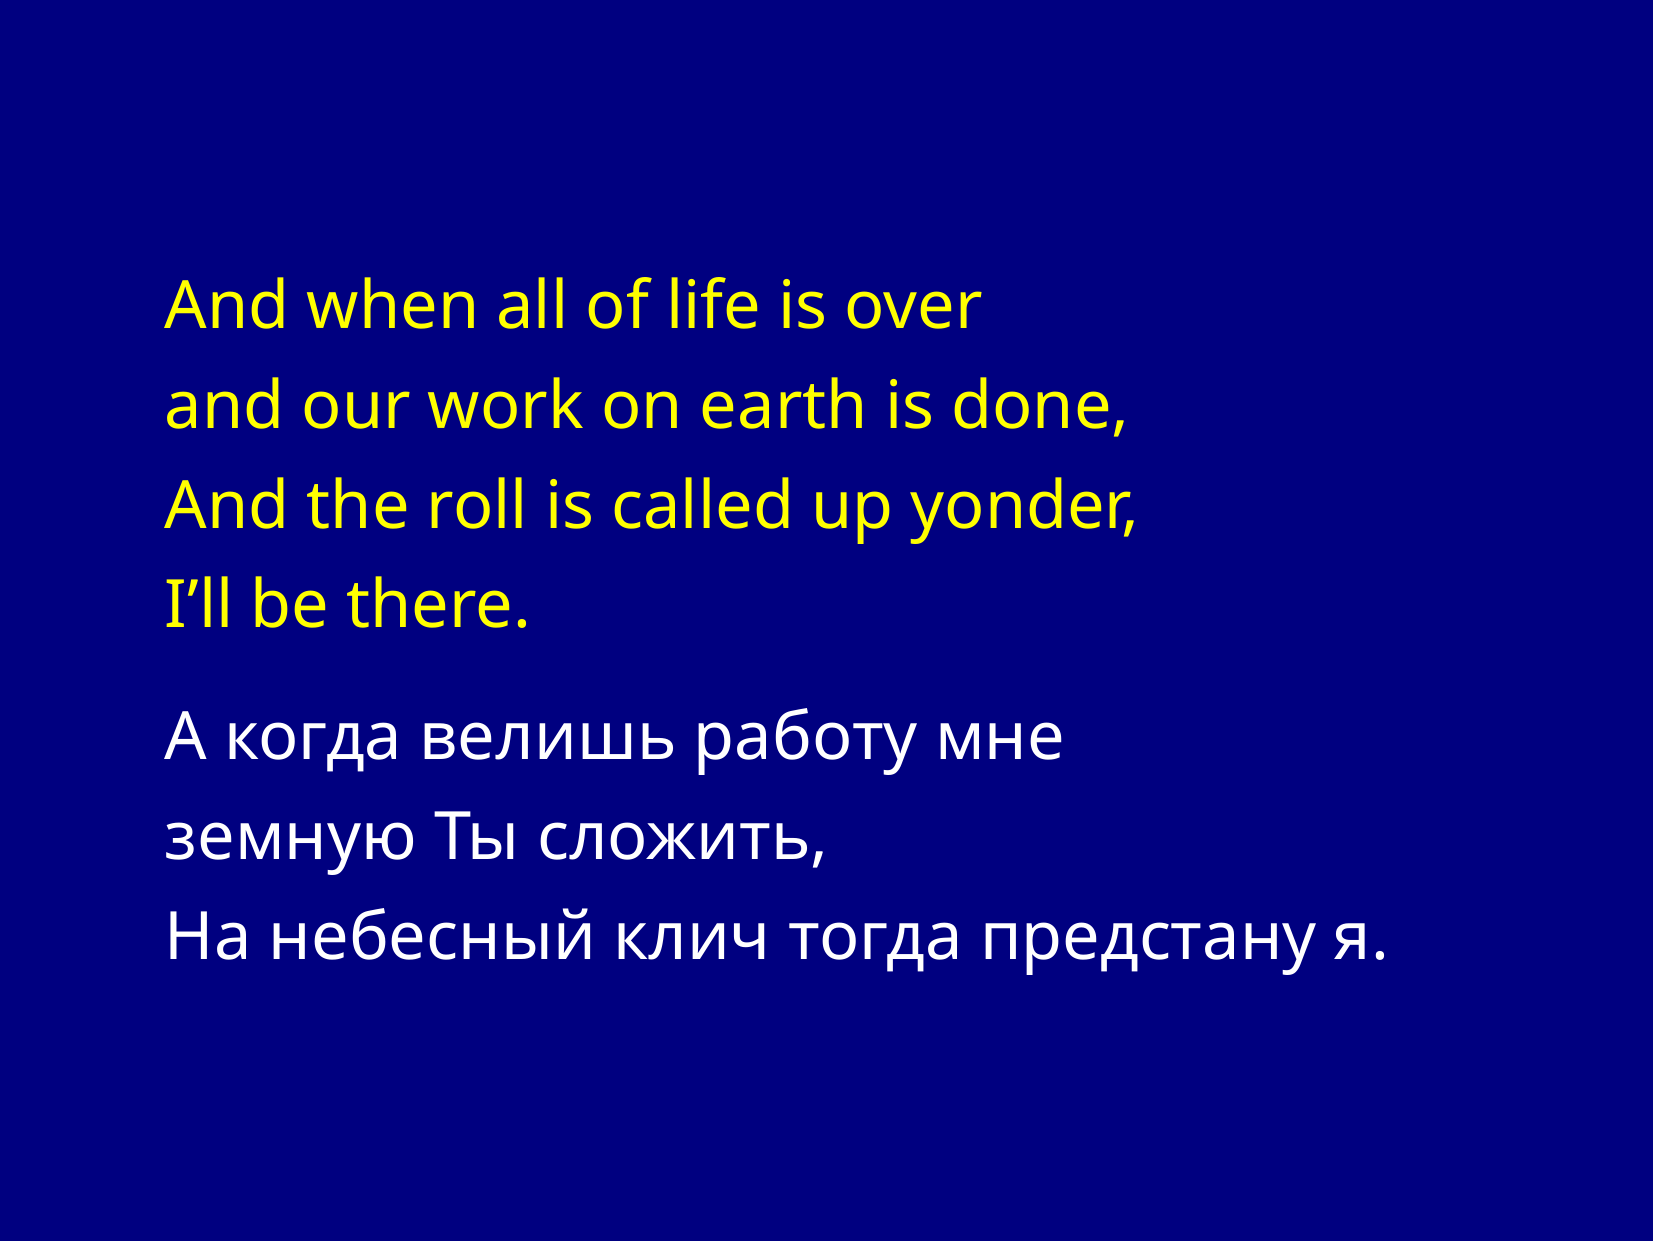

And when all of life is over
	and our work on earth is done,
	And the roll is called up yonder,
	I’ll be there.
	А когда велишь работу мне
	земную Ты сложить,
	На небесный клич тогда предстану я.